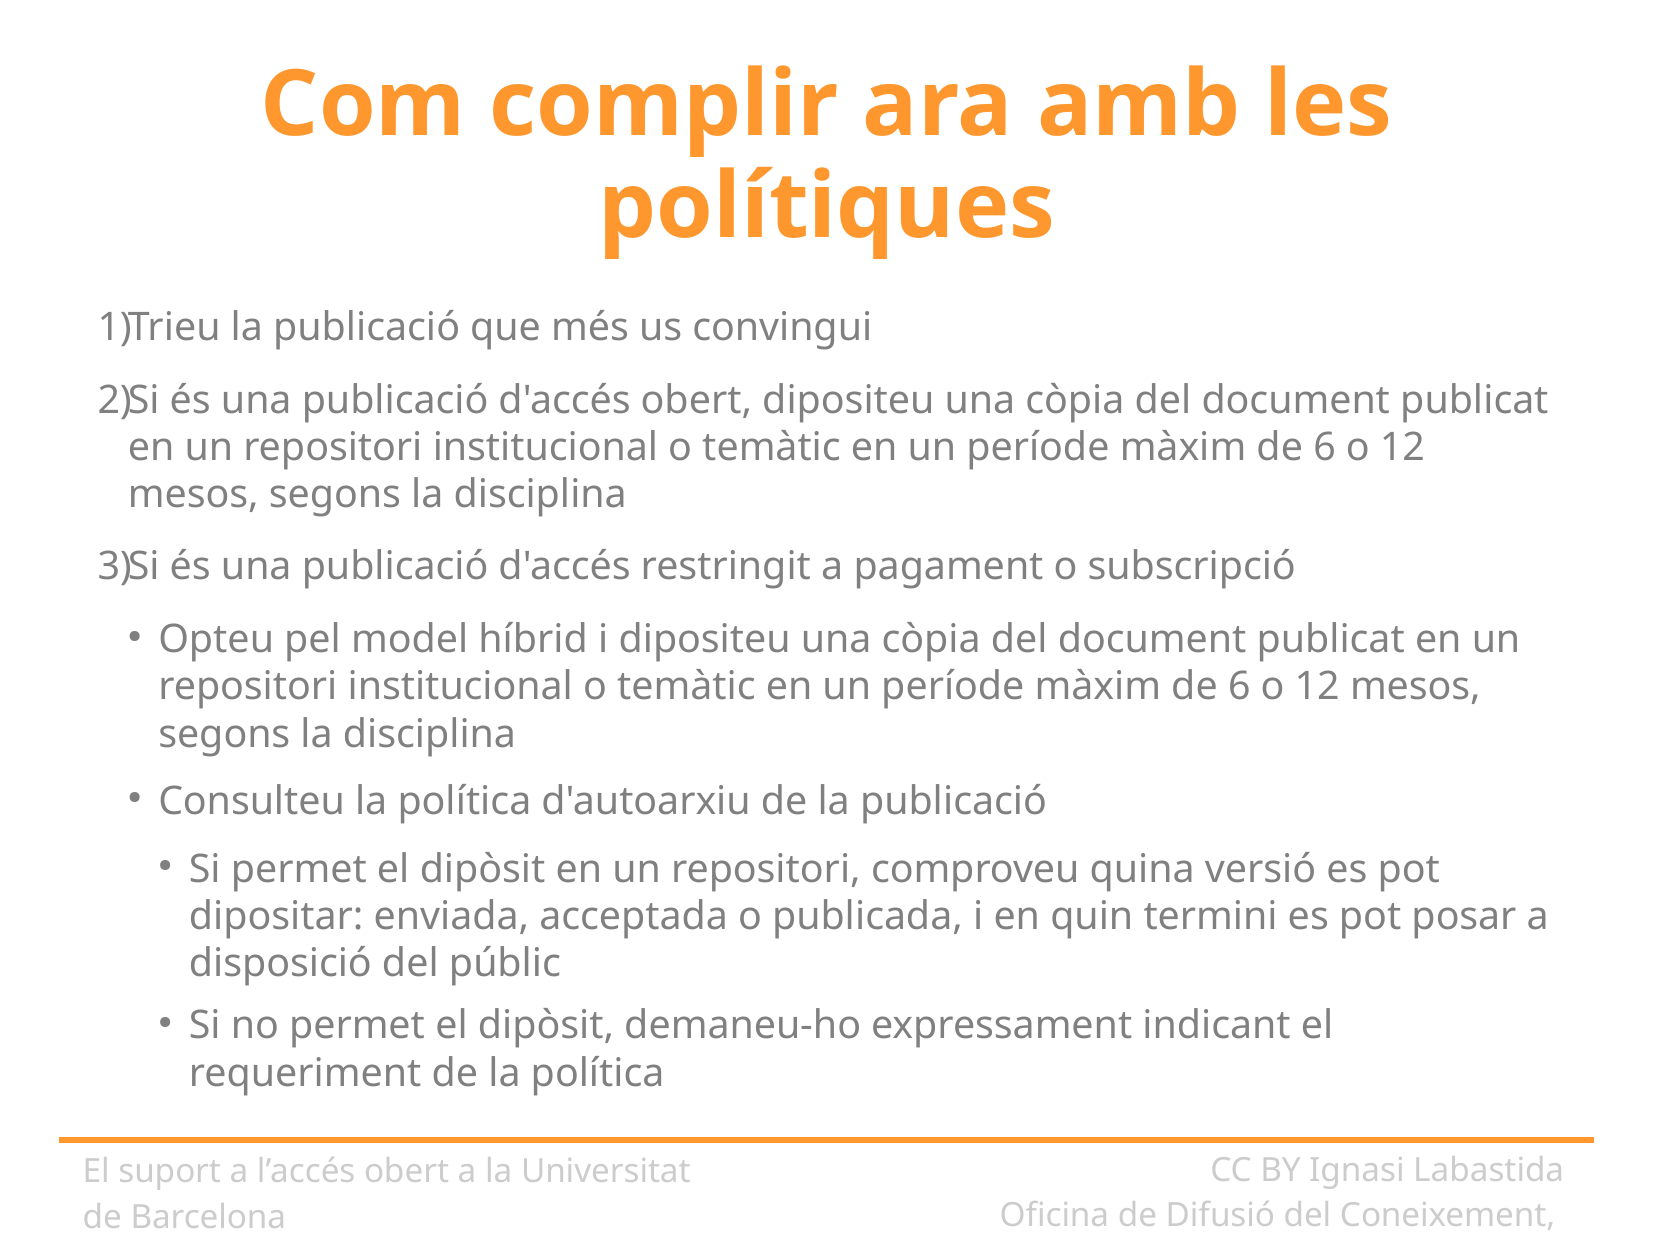

# Com complir ara amb les polítiques
Trieu la publicació que més us convingui
Si és una publicació d'accés obert, dipositeu una còpia del document publicat en un repositori institucional o temàtic en un període màxim de 6 o 12 mesos, segons la disciplina
Si és una publicació d'accés restringit a pagament o subscripció
Opteu pel model híbrid i dipositeu una còpia del document publicat en un repositori institucional o temàtic en un període màxim de 6 o 12 mesos, segons la disciplina
Consulteu la política d'autoarxiu de la publicació
Si permet el dipòsit en un repositori, comproveu quina versió es pot dipositar: enviada, acceptada o publicada, i en quin termini es pot posar a disposició del públic
Si no permet el dipòsit, demaneu-ho expressament indicant el requeriment de la política